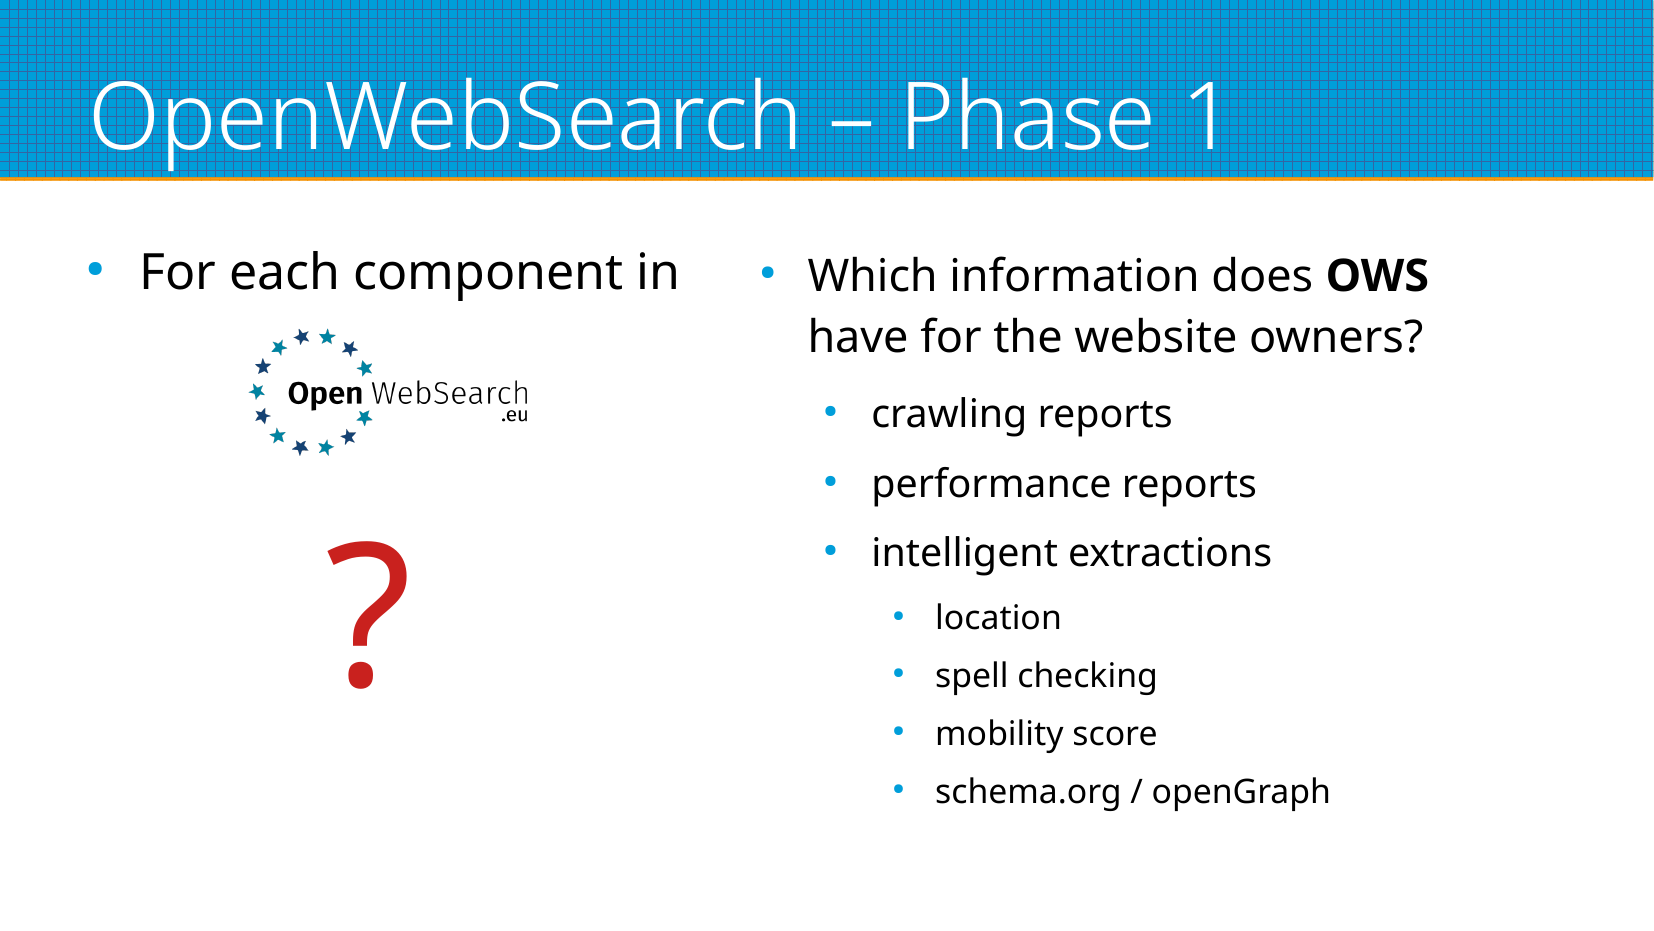

# OpenWebSearch – Phase 1
For each component in
Which information does OWS have for the website owners?
crawling reports
performance reports
intelligent extractions
location
spell checking
mobility score
schema.org / openGraph
?